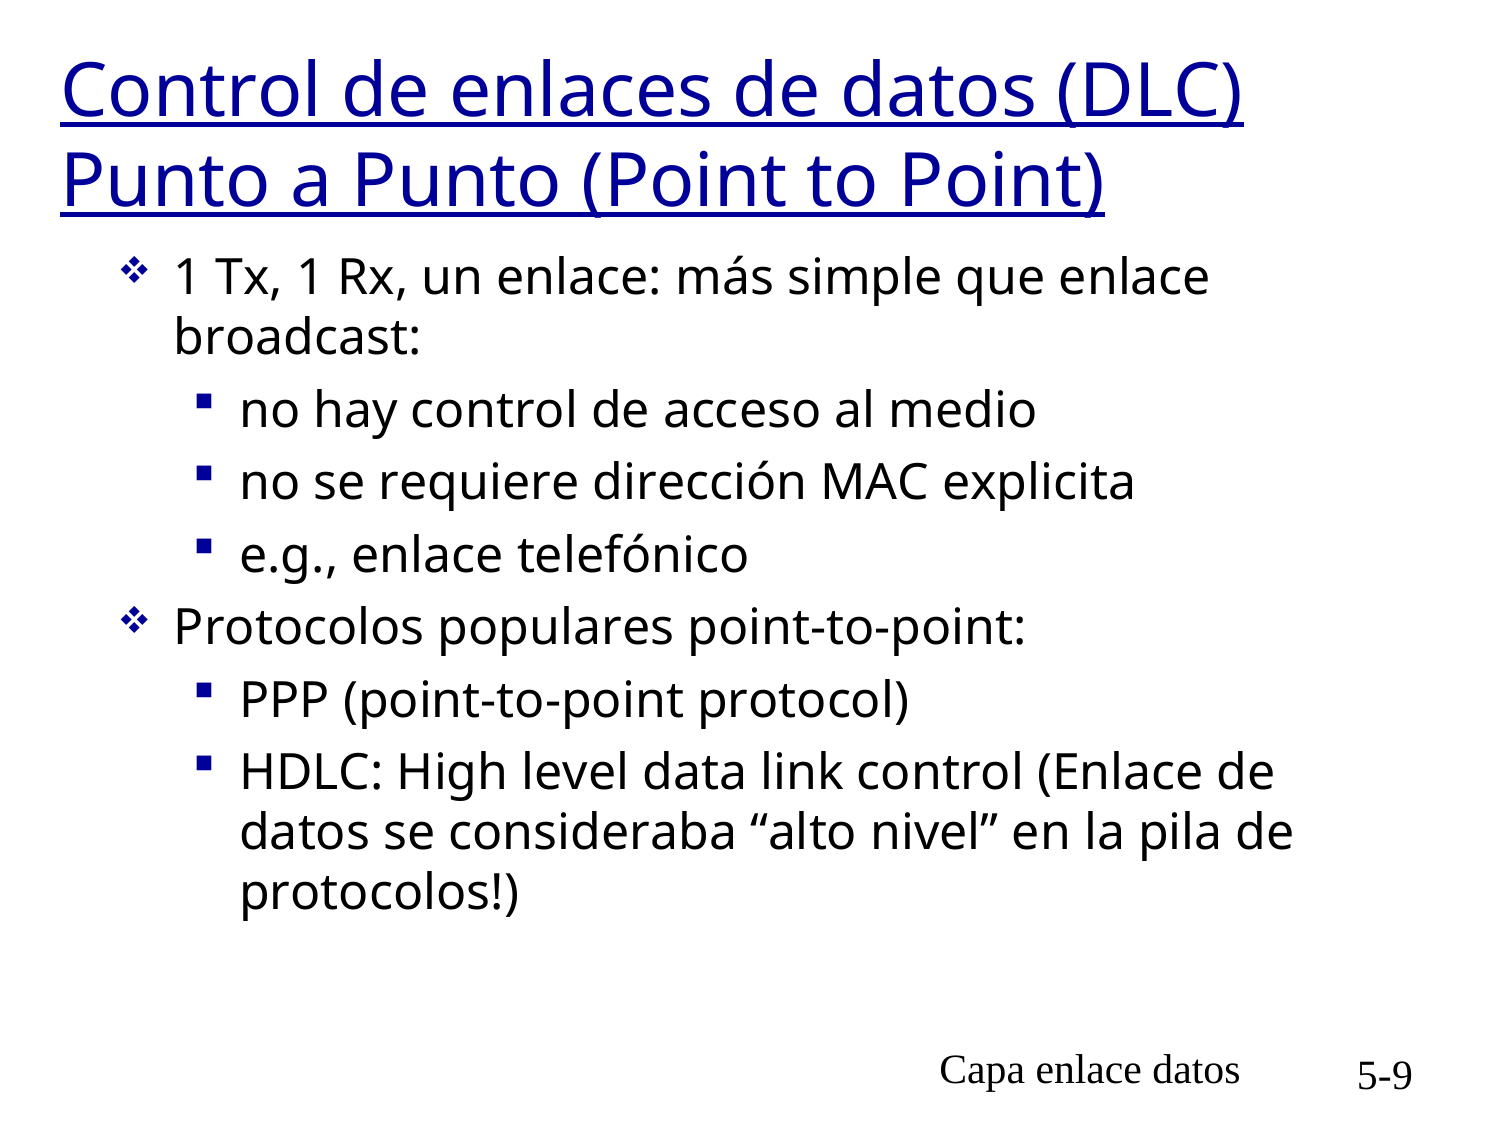

# Control de enlaces de datos (DLC) Punto a Punto (Point to Point)
1 Tx, 1 Rx, un enlace: más simple que enlace broadcast:
no hay control de acceso al medio
no se requiere dirección MAC explicita
e.g., enlace telefónico
Protocolos populares point-to-point:
PPP (point-to-point protocol)
HDLC: High level data link control (Enlace de datos se consideraba “alto nivel” en la pila de protocolos!)
9